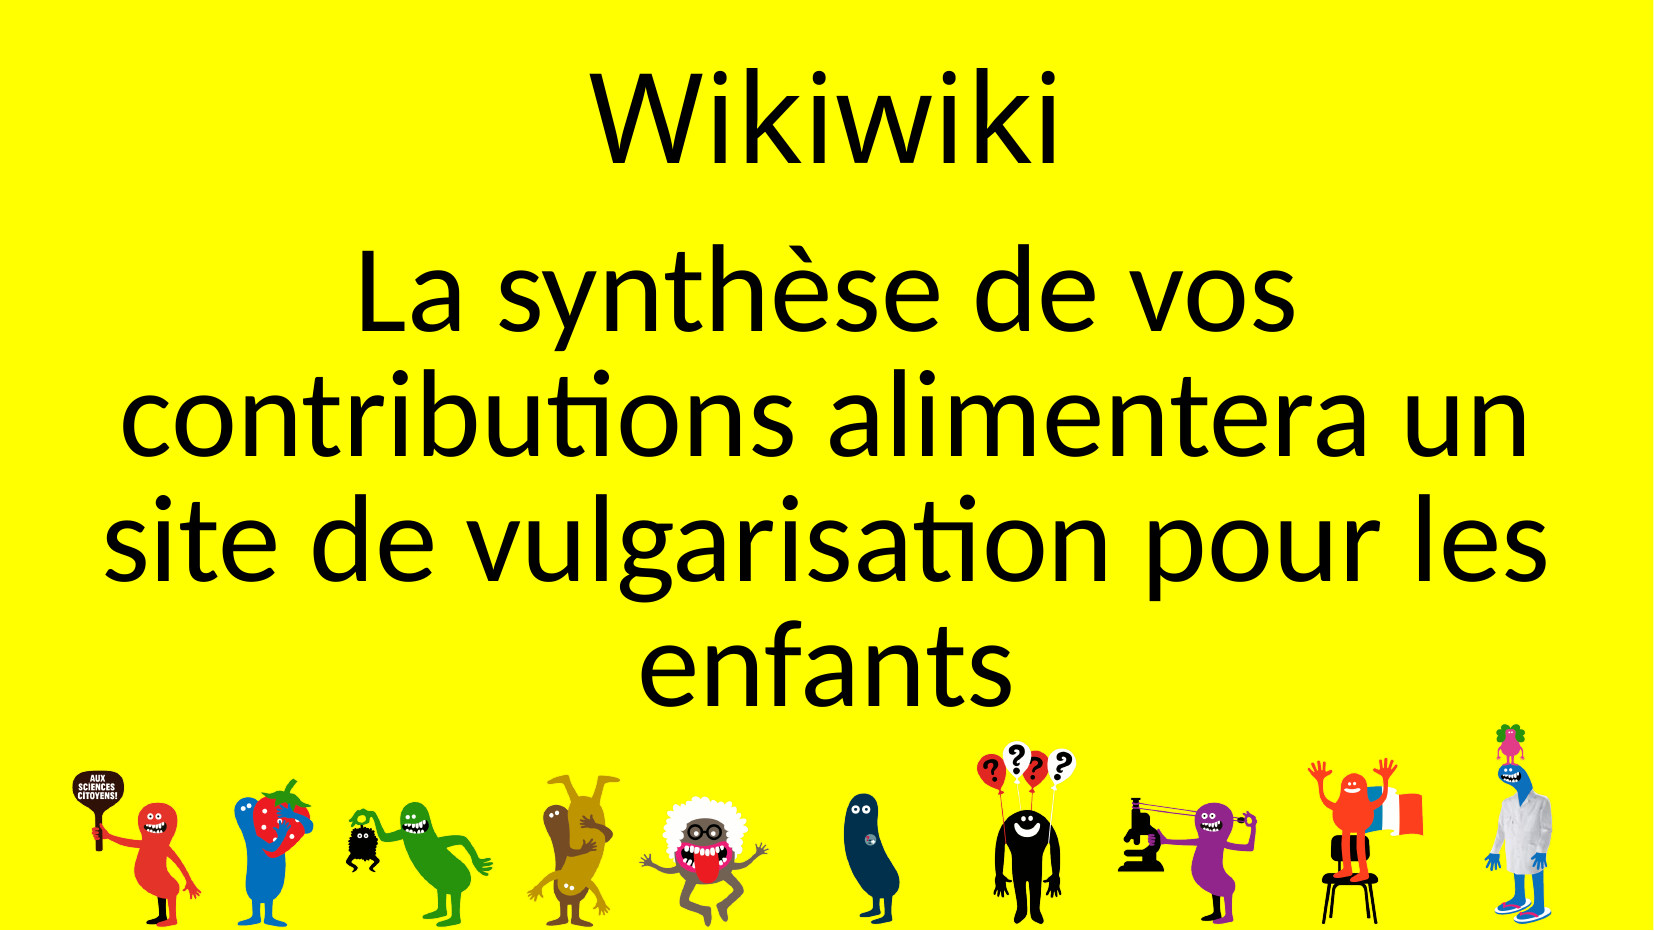

# Wikiwiki
La synthèse de vos contributions alimentera un site de vulgarisation pour les enfants